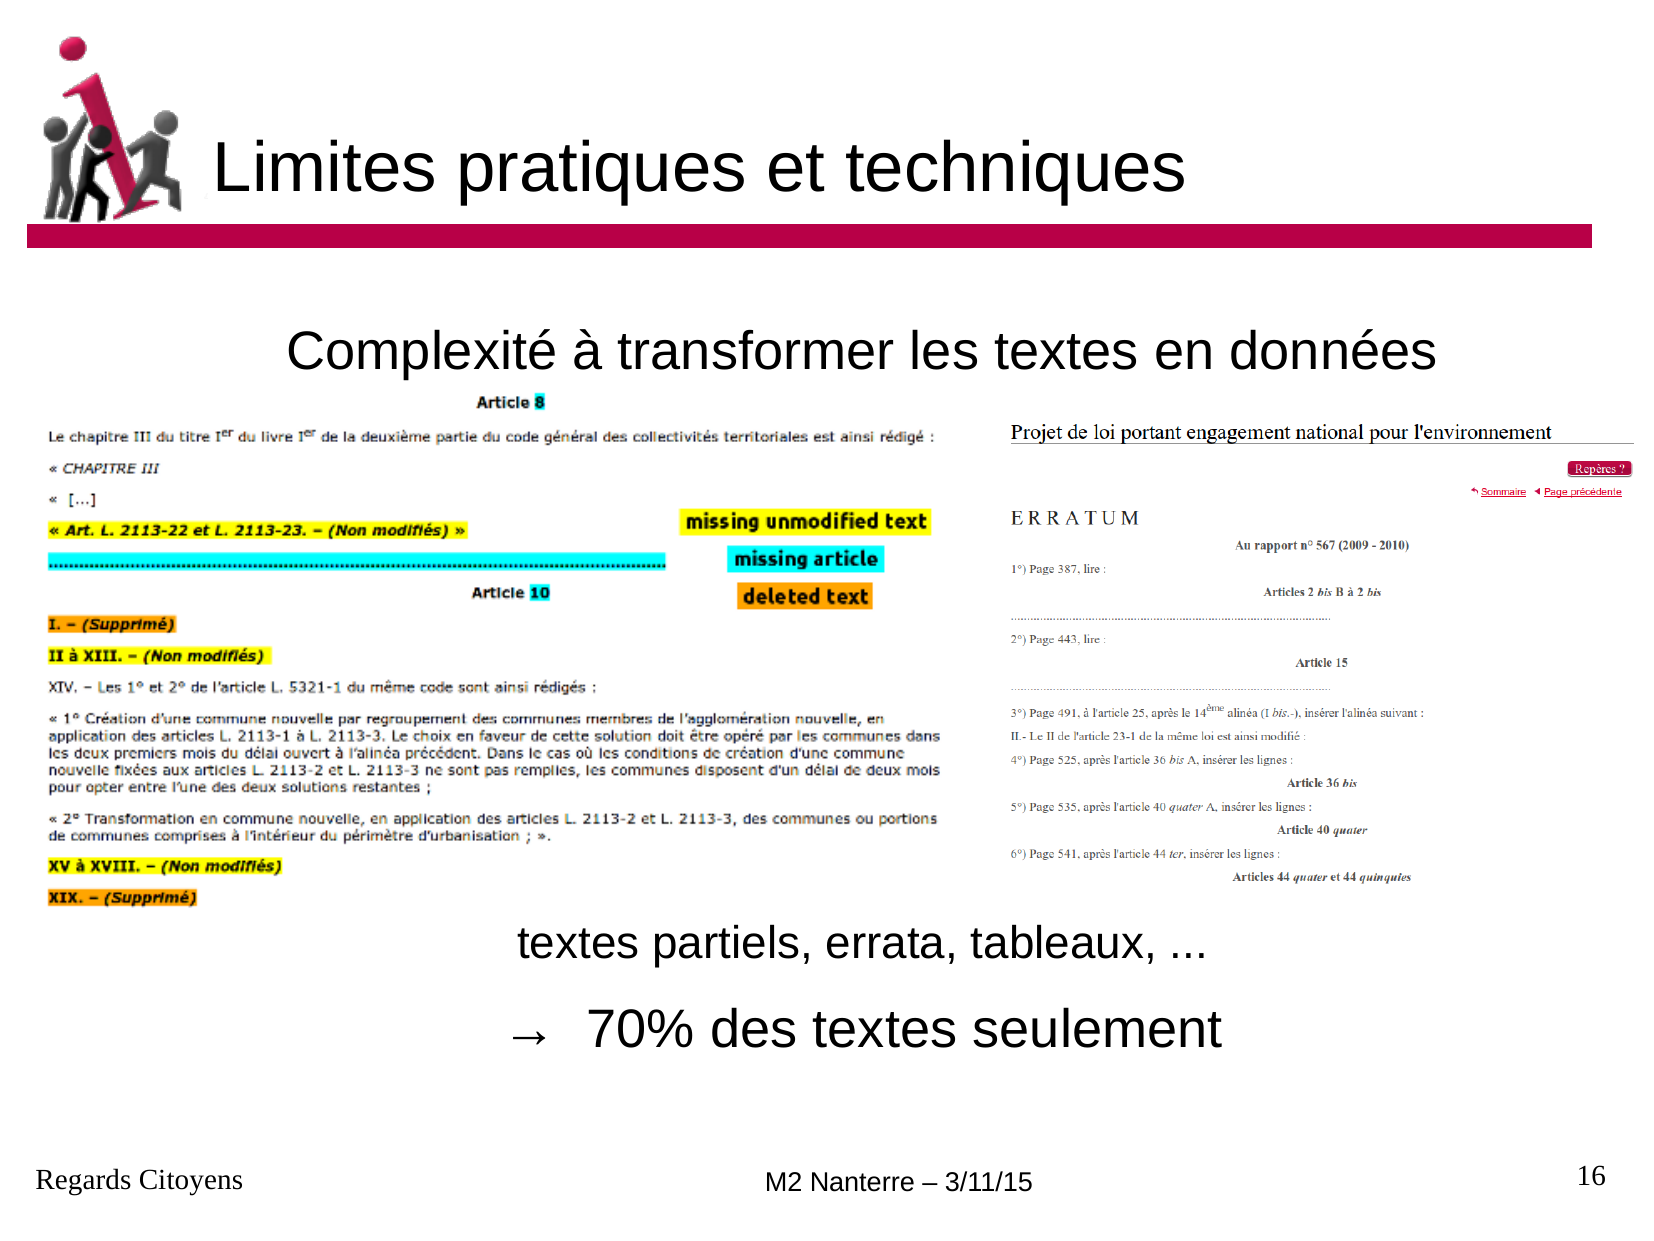

Limites pratiques et techniques
# Complexité à transformer les textes en données
textes partiels, errata, tableaux, ...
→ 70% des textes seulement
16